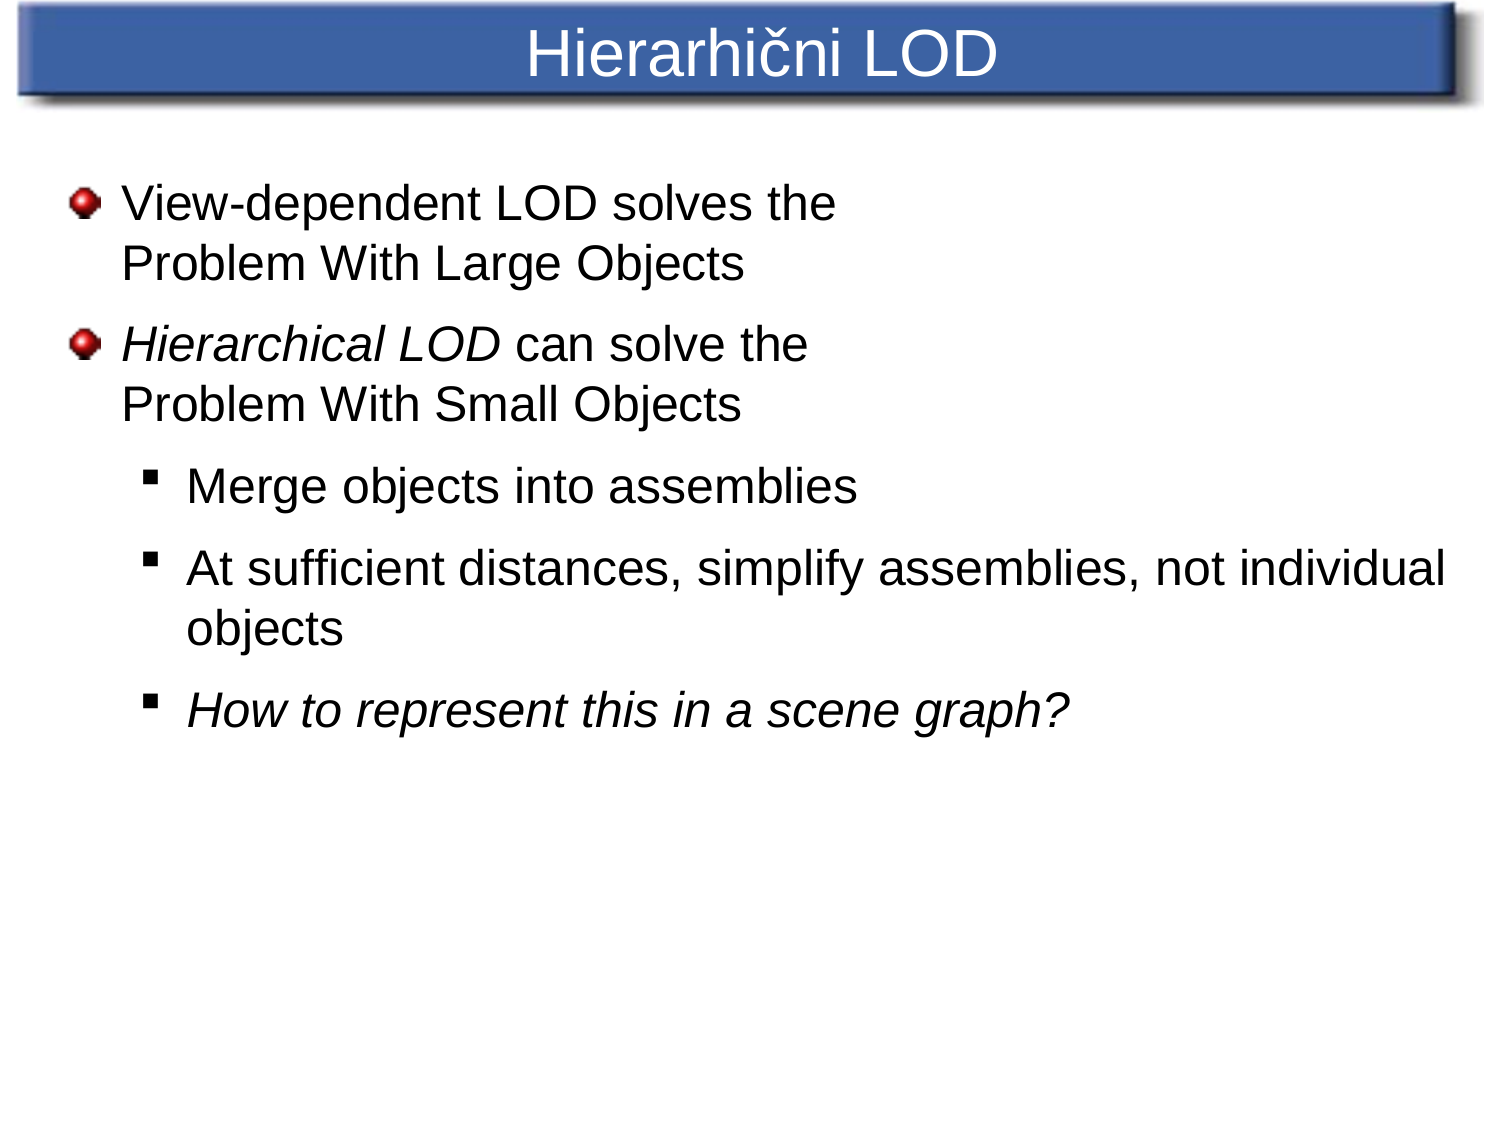

# Hierarhični LOD
View-dependent LOD solves the
Problem With Large Objects
Hierarchical LOD can solve the
Problem With Small Objects
Merge objects into assemblies
At sufficient distances, simplify assemblies, not individual objects
How to represent this in a scene graph?